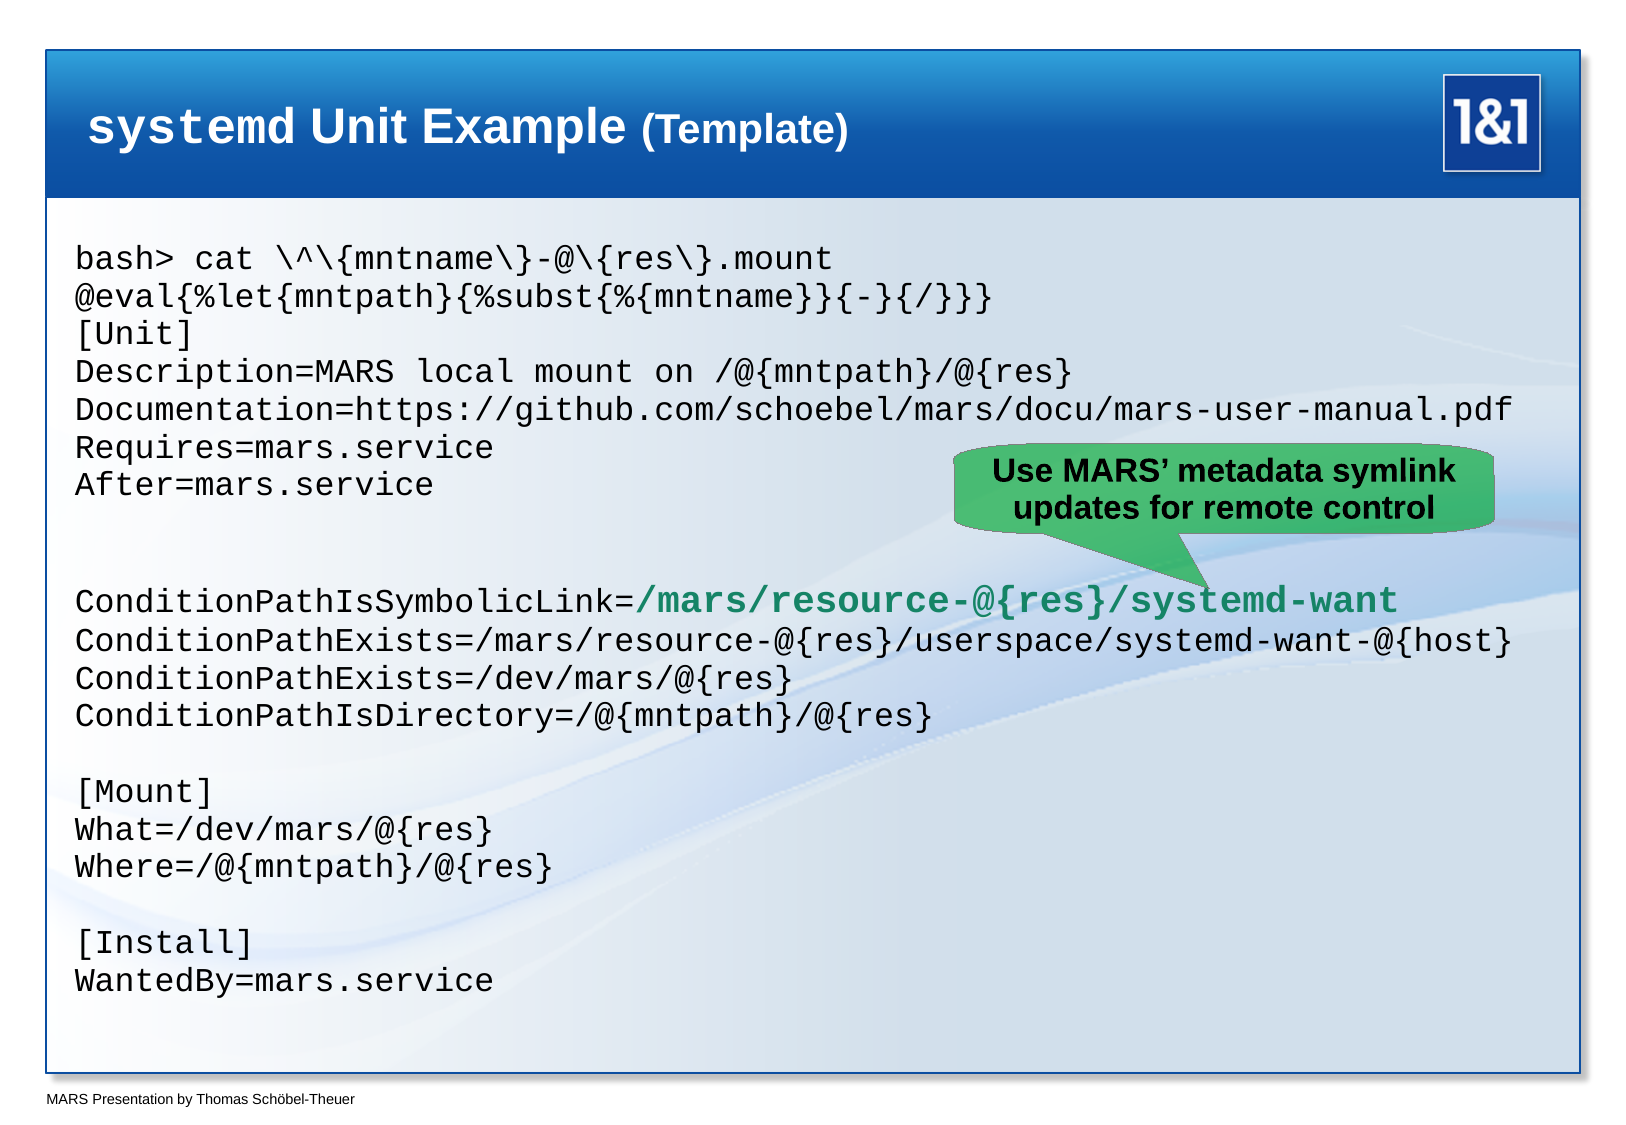

# systemd Unit Example (Template)
bash> cat \^\{mntname\}-@\{res\}.mount
@eval{%let{mntpath}{%subst{%{mntname}}{-}{/}}}
[Unit]
Description=MARS local mount on /@{mntpath}/@{res}
Documentation=https://github.com/schoebel/mars/docu/mars-user-manual.pdf
Requires=mars.service
After=mars.service
ConditionPathIsSymbolicLink=/mars/resource-@{res}/systemd-want
ConditionPathExists=/mars/resource-@{res}/userspace/systemd-want-@{host}
ConditionPathExists=/dev/mars/@{res}
ConditionPathIsDirectory=/@{mntpath}/@{res}
[Mount]
What=/dev/mars/@{res}
Where=/@{mntpath}/@{res}
[Install]
WantedBy=mars.service
Use MARS’ metadata symlink
updates for remote control
MARS Presentation by Thomas Schöbel-Theuer